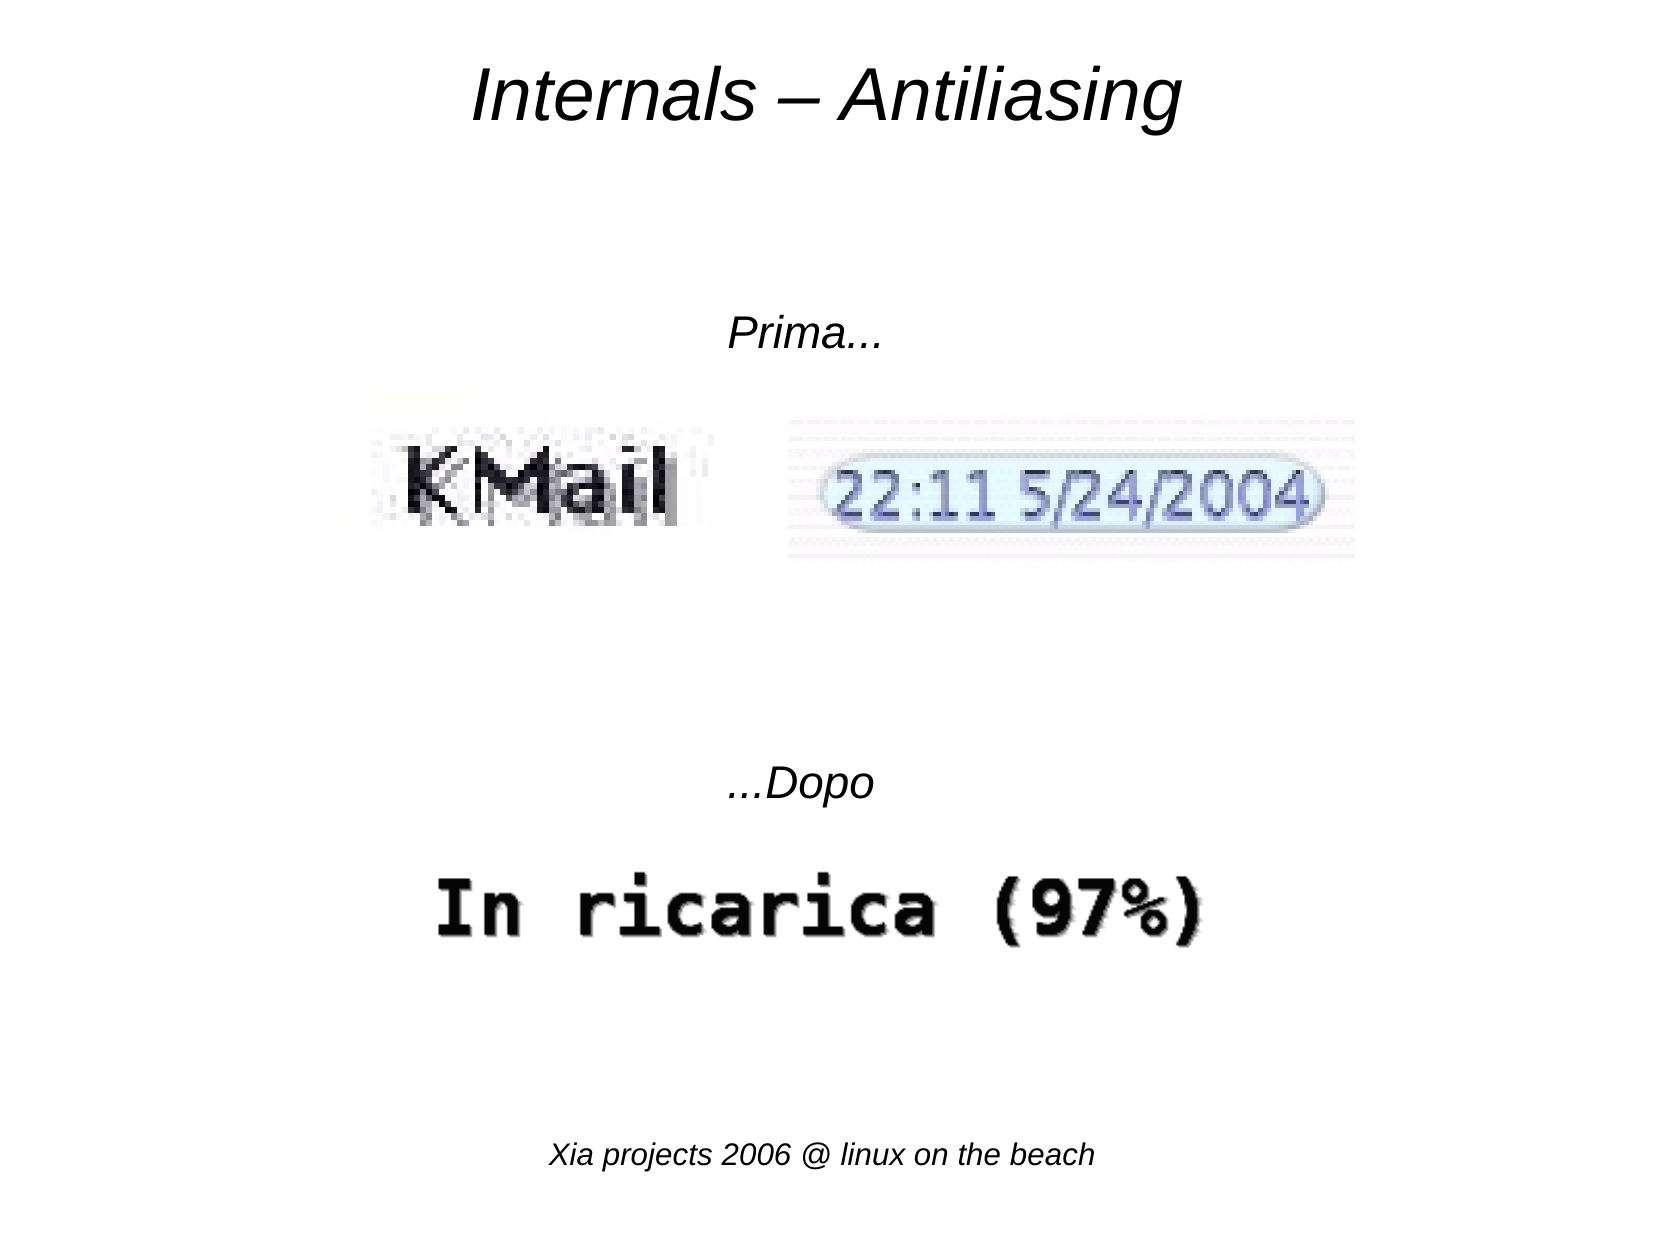

# Internals – Antiliasing
Prima...
...Dopo
Xia projects 2006 @ linux on the beach